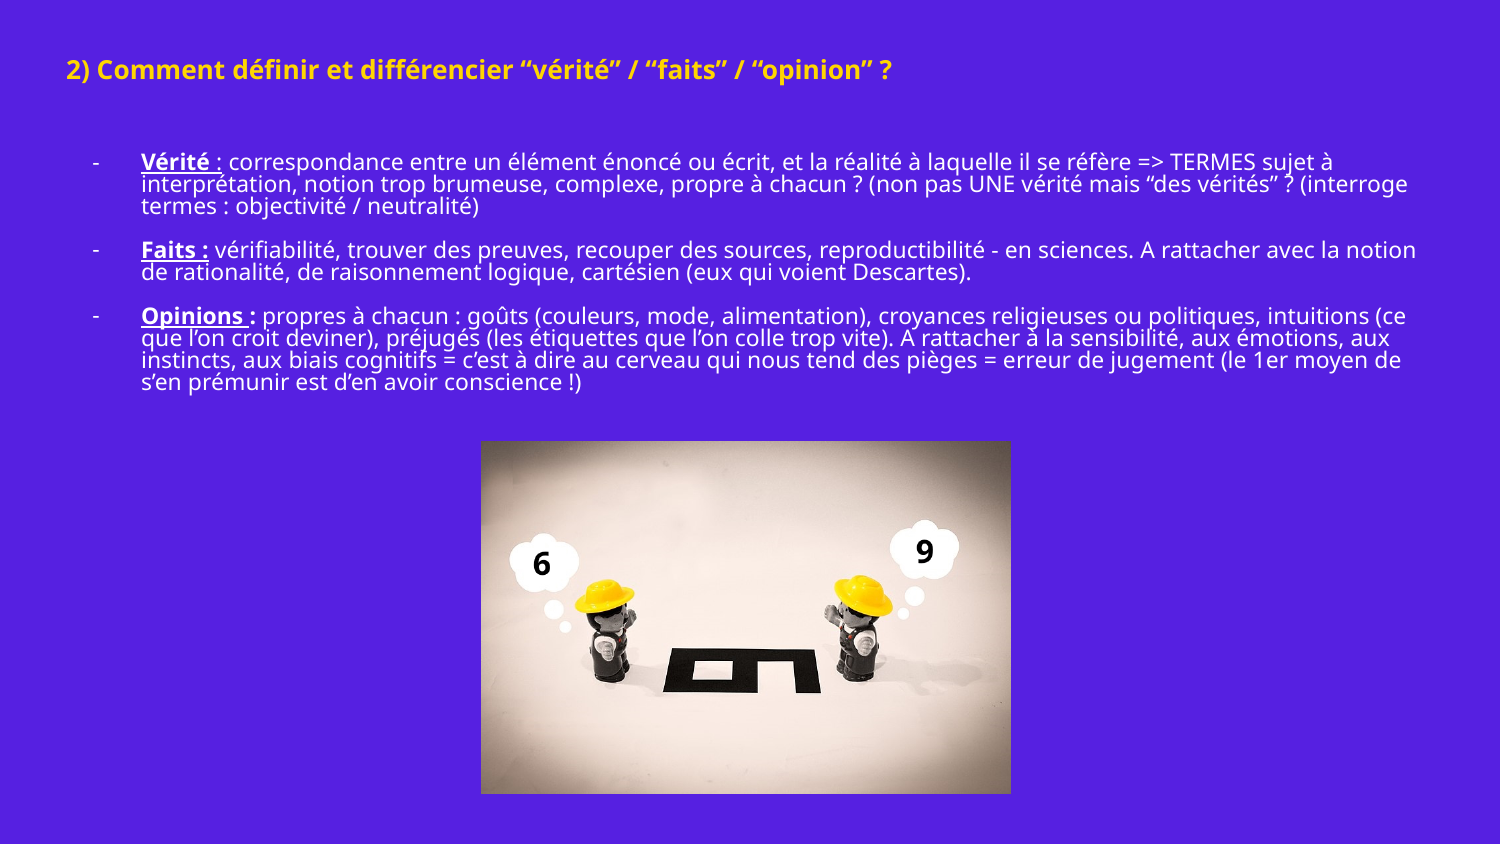

# 2) Comment définir et différencier “vérité” / “faits” / “opinion” ?
Vérité : correspondance entre un élément énoncé ou écrit, et la réalité à laquelle il se réfère => TERMES sujet à interprétation, notion trop brumeuse, complexe, propre à chacun ? (non pas UNE vérité mais “des vérités” ? (interroge termes : objectivité / neutralité)
Faits : vérifiabilité, trouver des preuves, recouper des sources, reproductibilité - en sciences. A rattacher avec la notion de rationalité, de raisonnement logique, cartésien (eux qui voient Descartes).
Opinions : propres à chacun : goûts (couleurs, mode, alimentation), croyances religieuses ou politiques, intuitions (ce que l’on croit deviner), préjugés (les étiquettes que l’on colle trop vite). A rattacher à la sensibilité, aux émotions, aux instincts, aux biais cognitifs = c’est à dire au cerveau qui nous tend des pièges = erreur de jugement (le 1er moyen de s’en prémunir est d’en avoir conscience !)